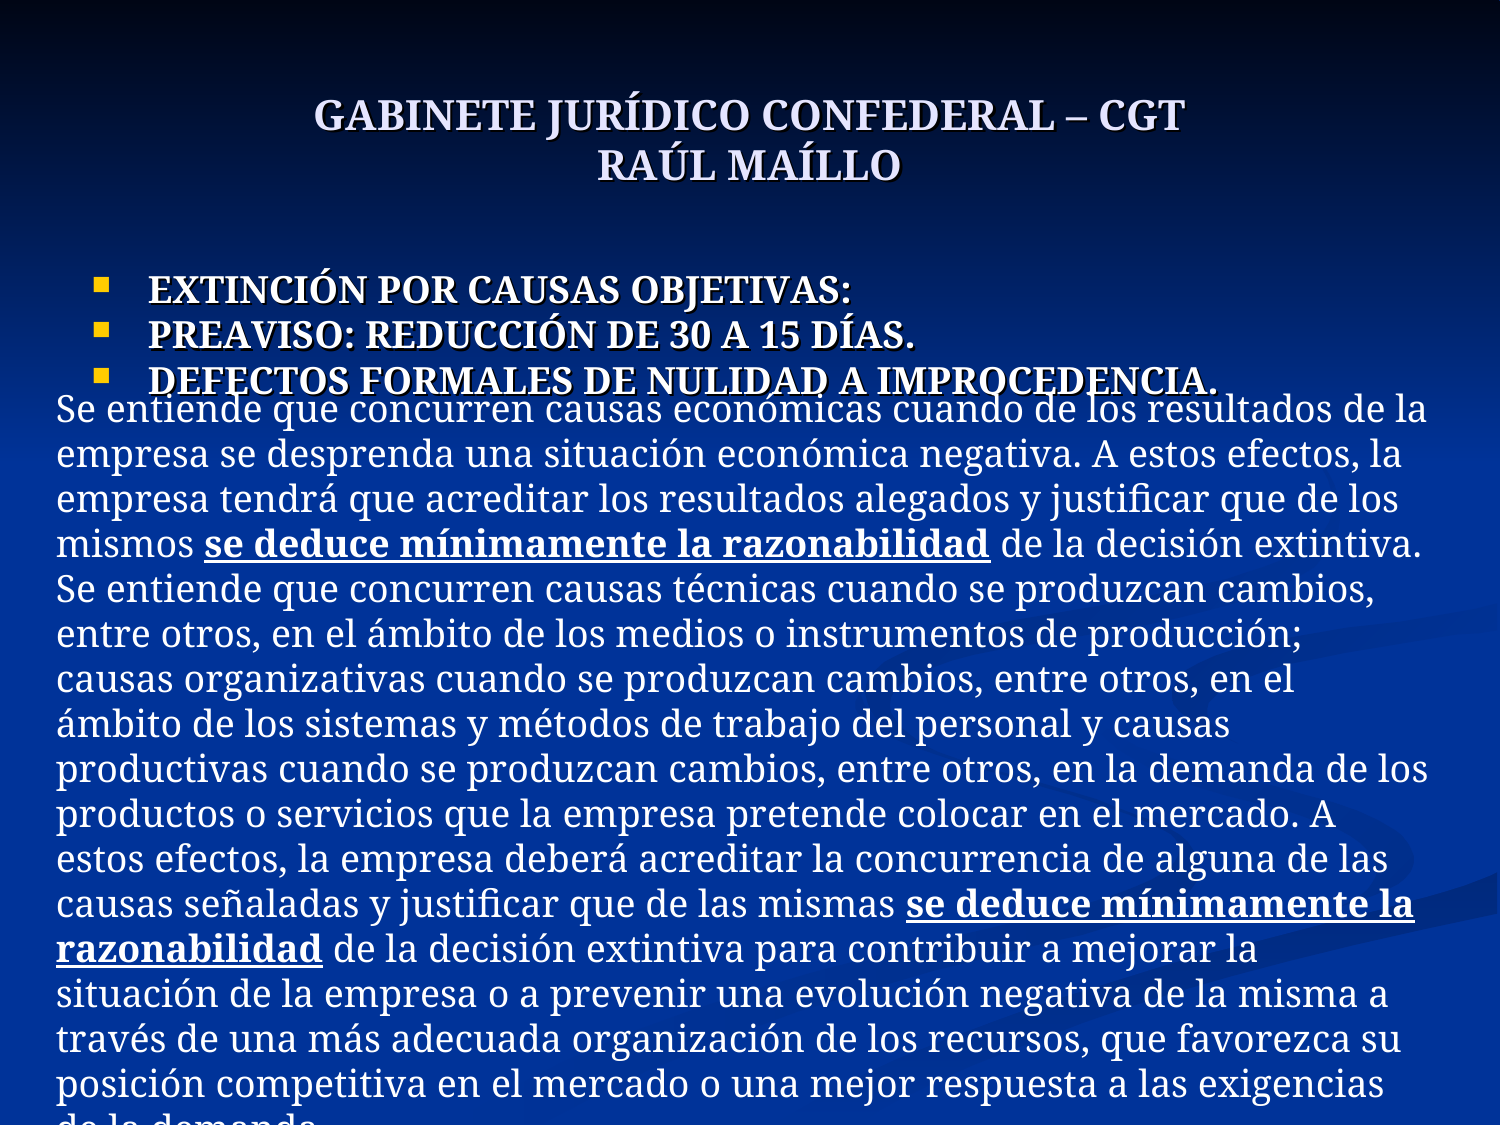

# GABINETE JURÍDICO CONFEDERAL – CGT RAÚL MAÍLLO
EXTINCIÓN POR CAUSAS OBJETIVAS:
PREAVISO: REDUCCIÓN DE 30 A 15 DÍAS.
DEFECTOS FORMALES DE NULIDAD A IMPROCEDENCIA.
Se entiende que concurren causas económicas cuando de los resultados de la empresa se desprenda una situación económica negativa. A estos efectos, la empresa tendrá que acreditar los resultados alegados y justificar que de los mismos se deduce mínimamente la razonabilidad de la decisión extintiva.
Se entiende que concurren causas técnicas cuando se produzcan cambios, entre otros, en el ámbito de los medios o instrumentos de producción; causas organizativas cuando se produzcan cambios, entre otros, en el ámbito de los sistemas y métodos de trabajo del personal y causas productivas cuando se produzcan cambios, entre otros, en la demanda de los productos o servicios que la empresa pretende colocar en el mercado. A estos efectos, la empresa deberá acreditar la concurrencia de alguna de las causas señaladas y justificar que de las mismas se deduce mínimamente la razonabilidad de la decisión extintiva para contribuir a mejorar la situación de la empresa o a prevenir una evolución negativa de la misma a través de una más adecuada organización de los recursos, que favorezca su posición competitiva en el mercado o una mejor respuesta a las exigencias de la demanda.